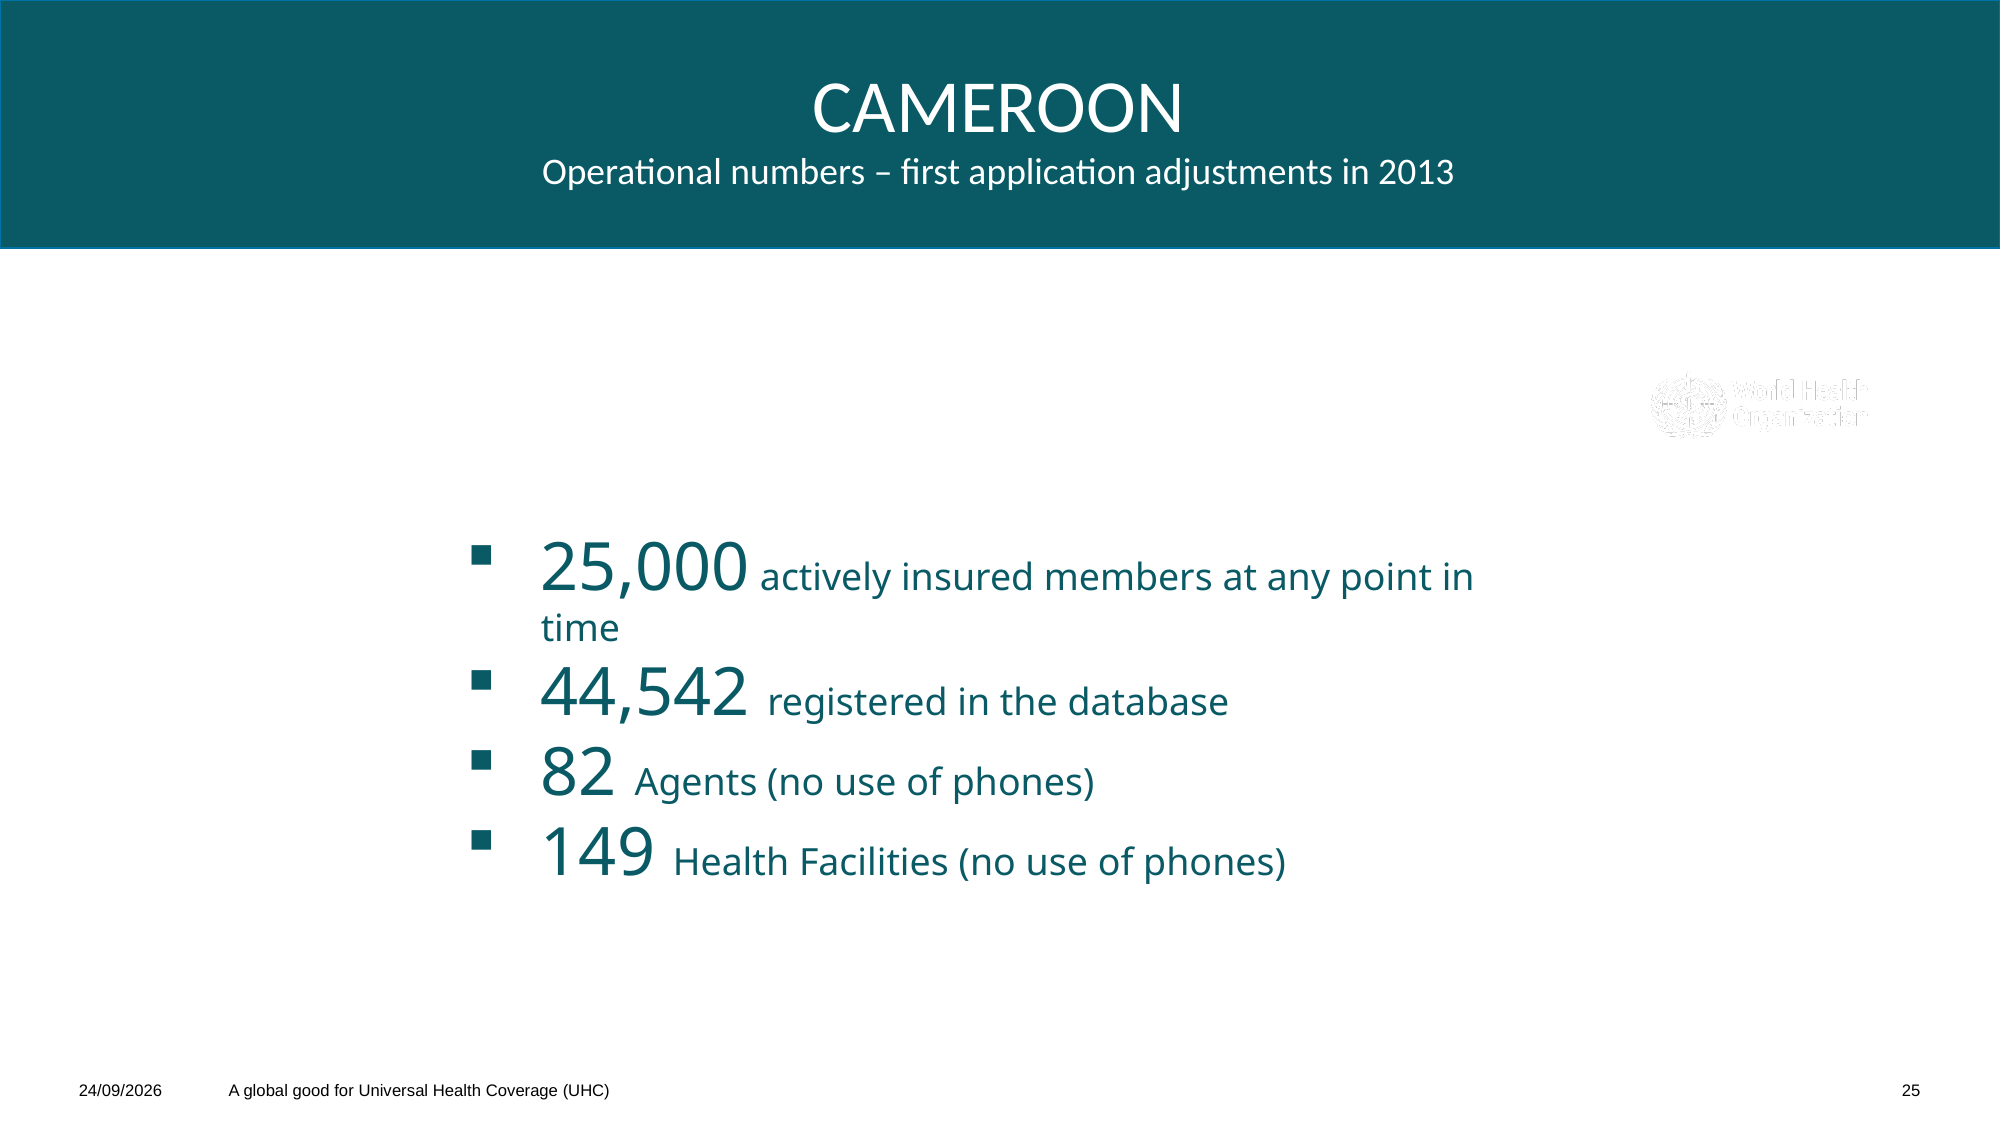

CAMEROON
Operational numbers – first application adjustments in 2013
25,000 actively insured members at any point in time
44,542 registered in the database
82 Agents (no use of phones)
149 Health Facilities (no use of phones)
A global good for Universal Health Coverage (UHC)